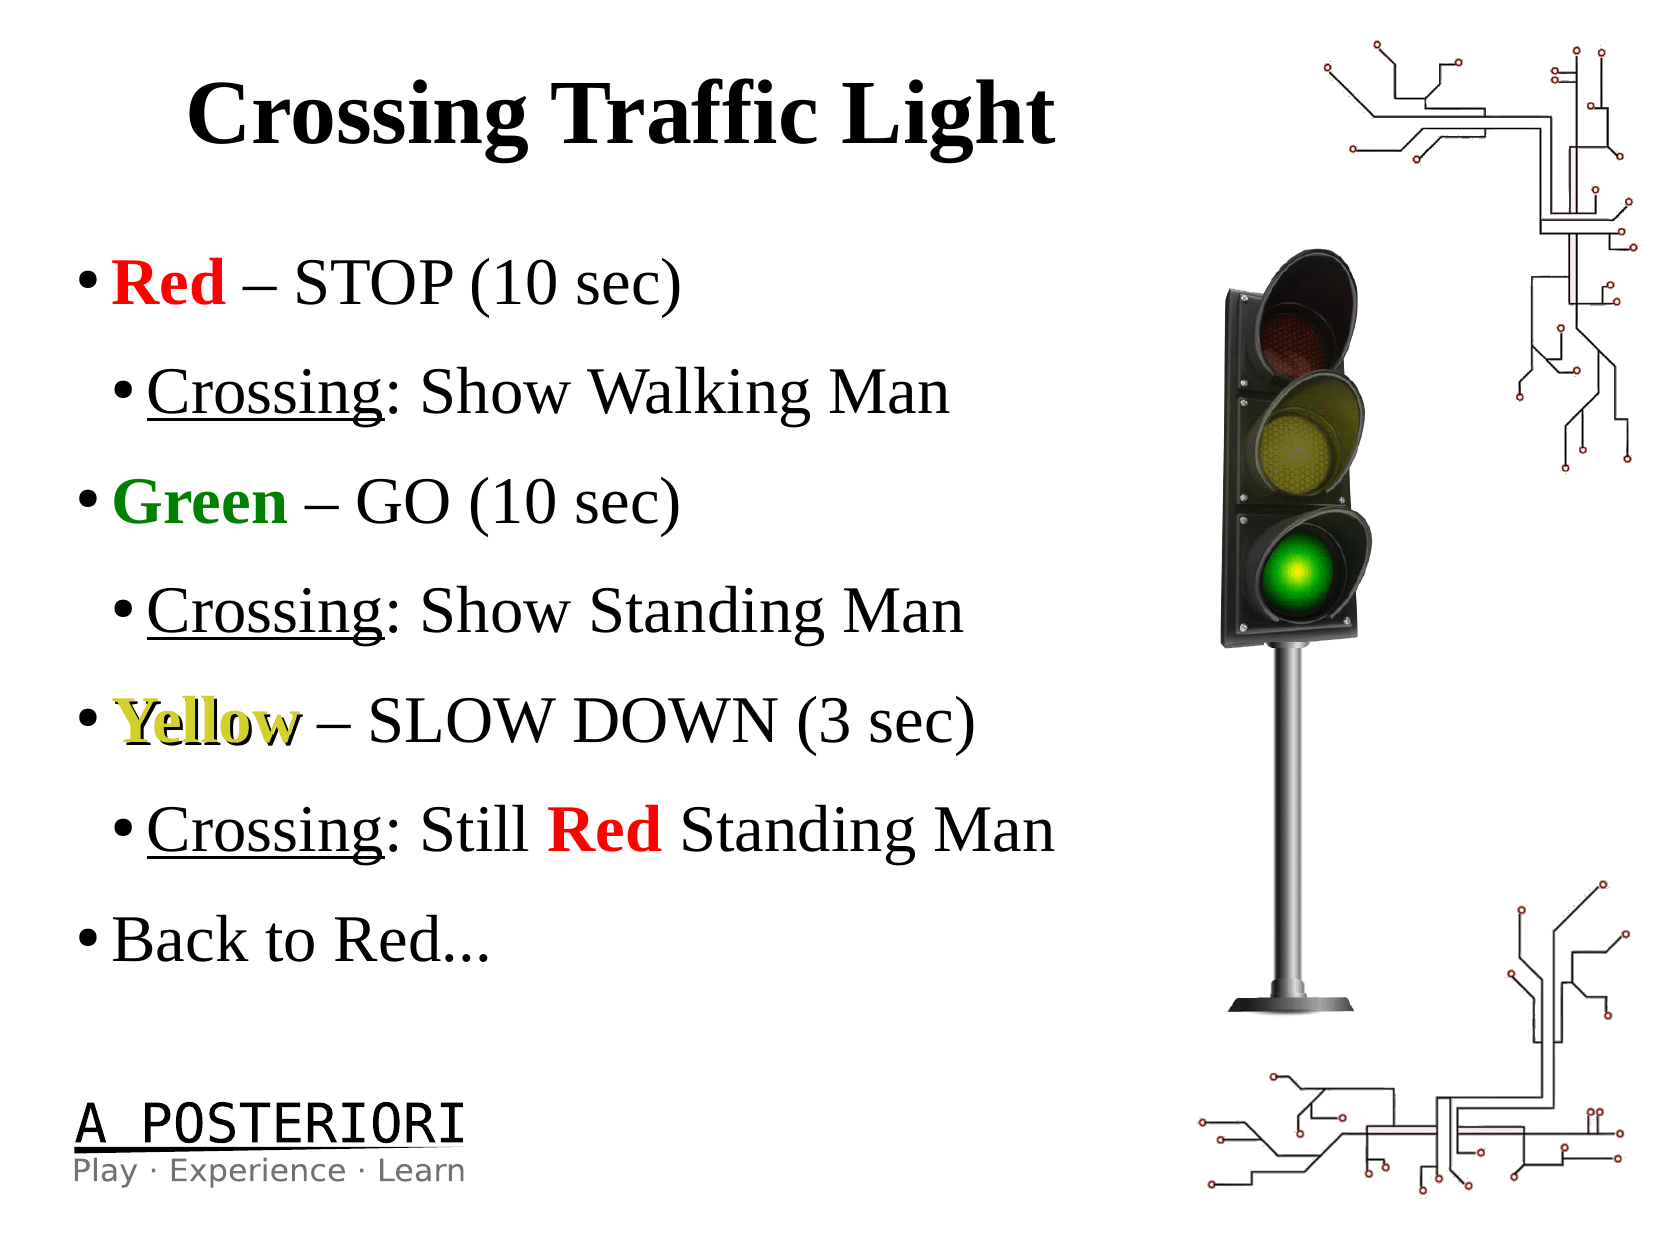

# Crossing Traffic Light
Red – STOP (10 sec)
Crossing: Show Walking Man
Green – GO (10 sec)
Crossing: Show Standing Man
Yellow – SLOW DOWN (3 sec)
Crossing: Still Red Standing Man
Back to Red...